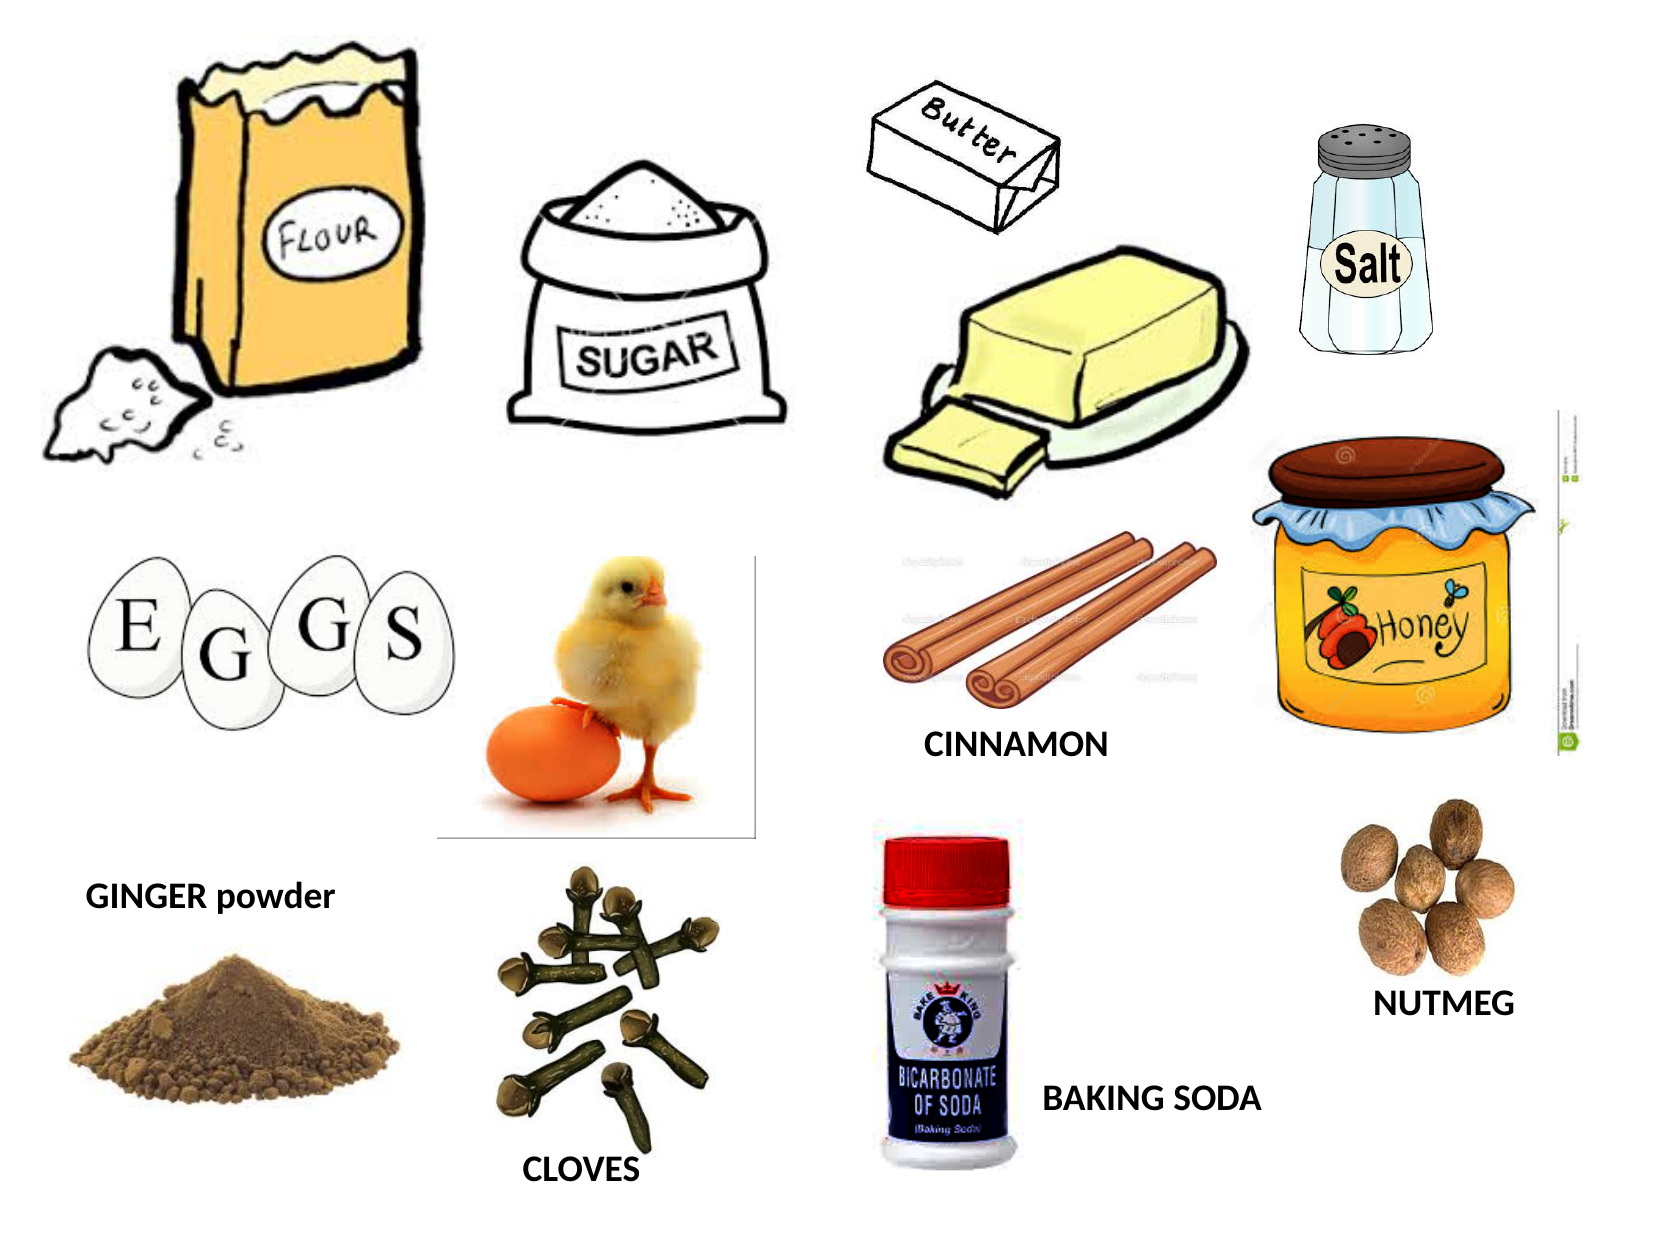

CINNAMON
GINGER powder
NUTMEG
BAKING SODA
CLOVES